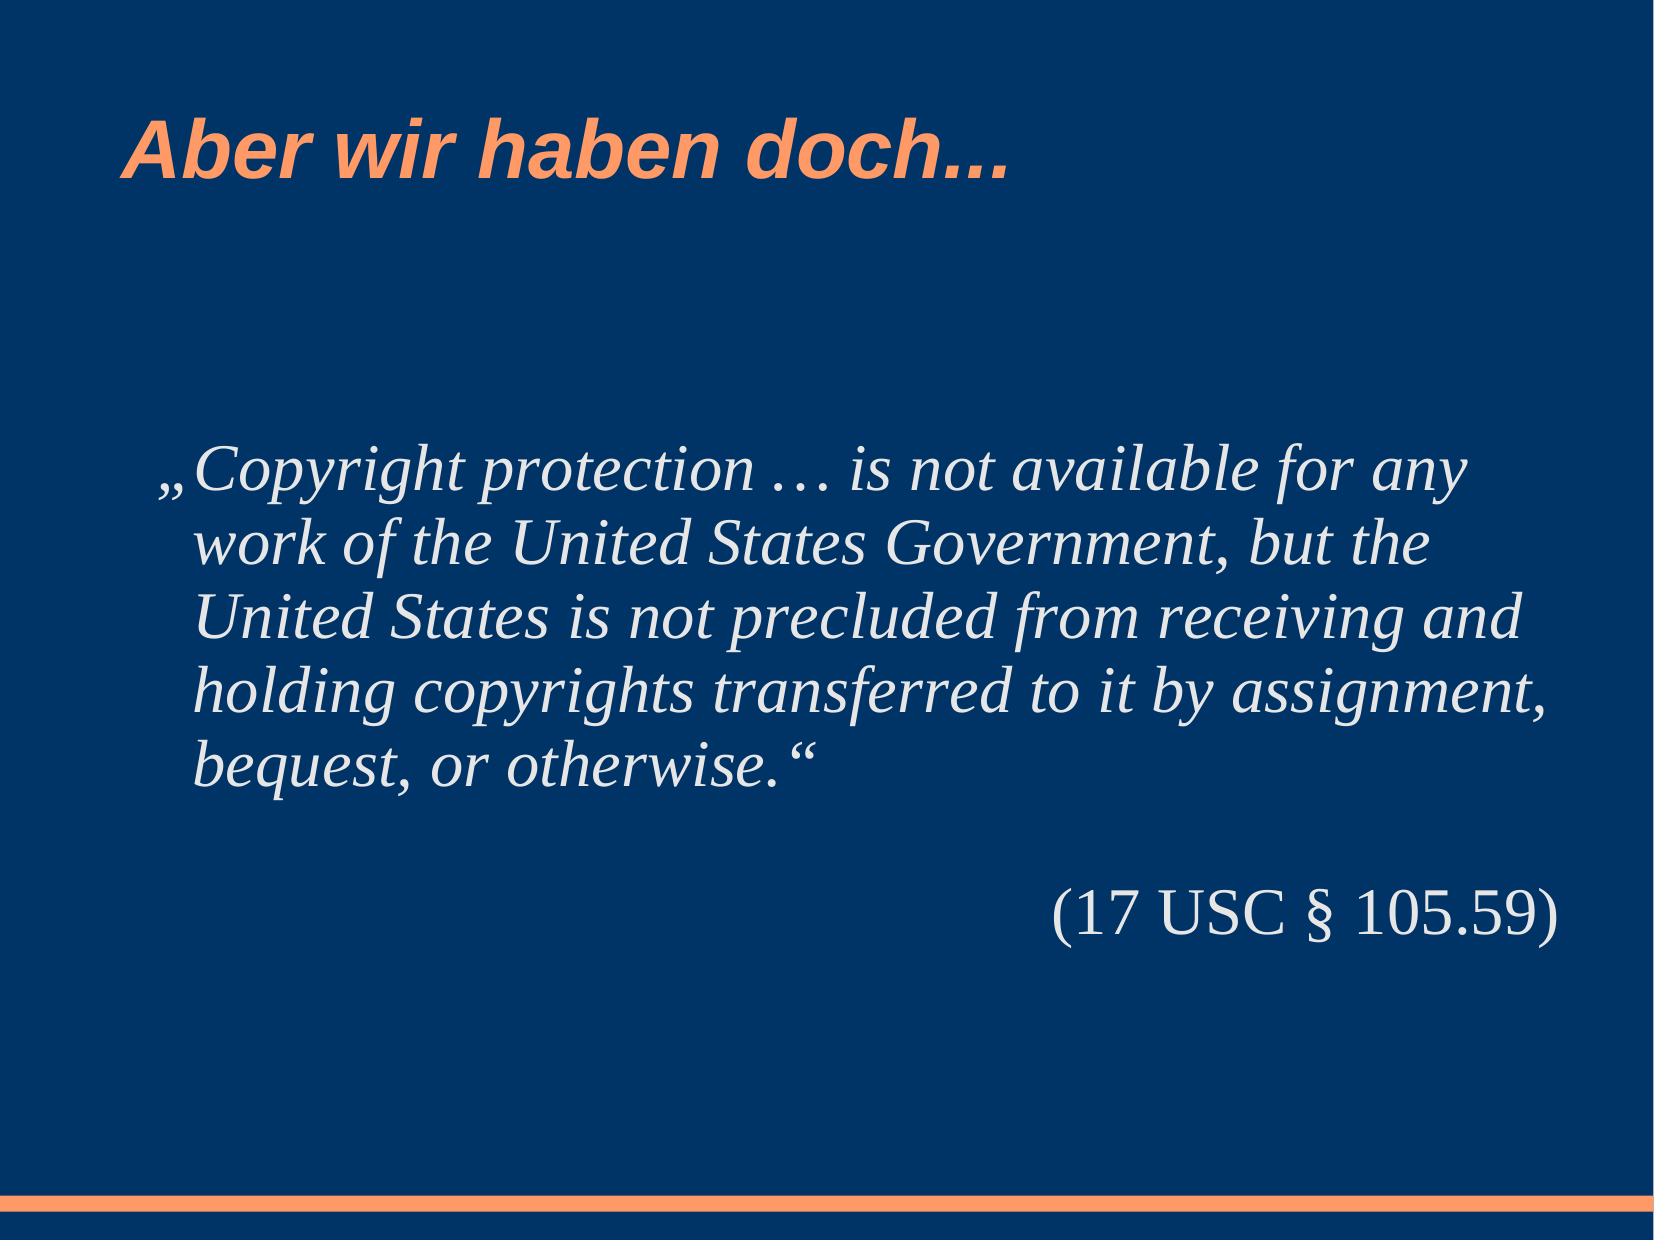

# Aber wir haben doch...
„Copyright protection … is not available for any work of the United States Government, but the United States is not precluded from receiving and holding copyrights transferred to it by assignment, bequest, or otherwise.“
(17 USC § 105.59)